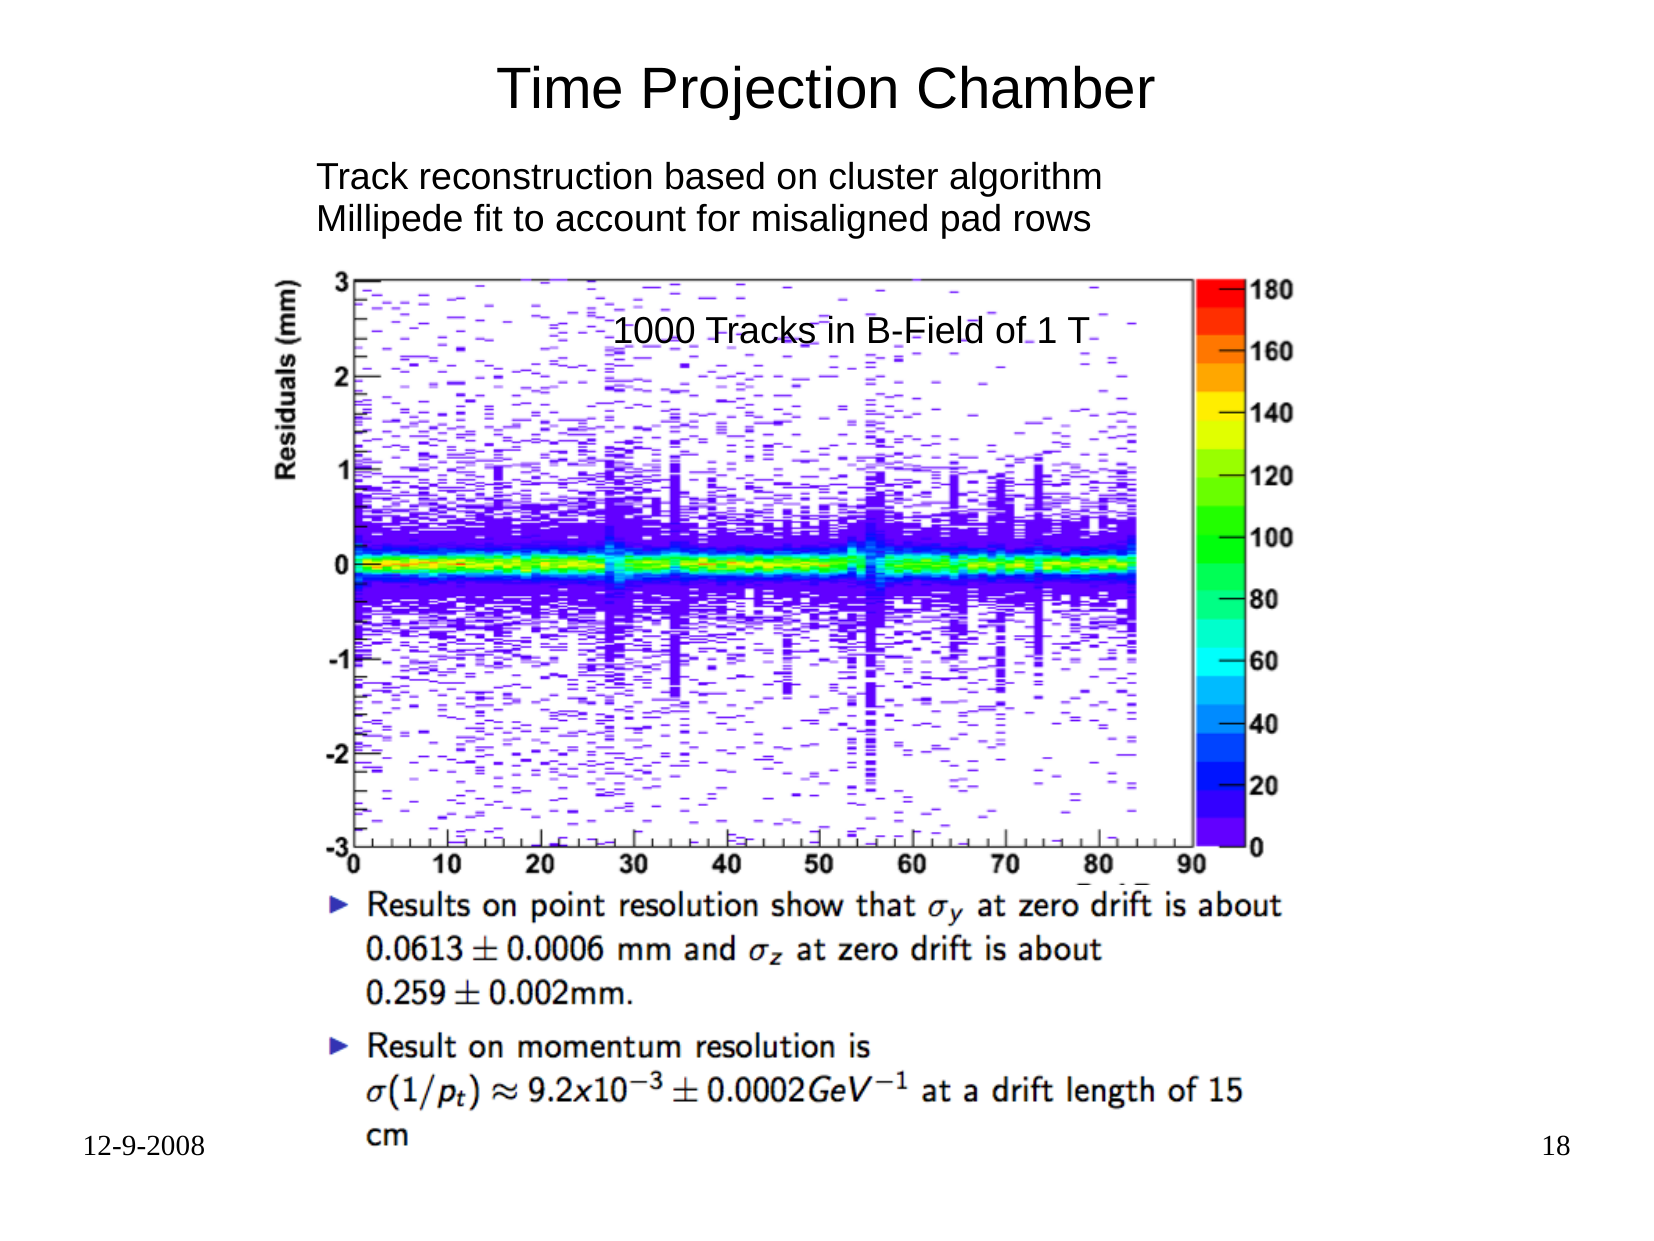

# Time Projection Chamber
Track reconstruction based on cluster algorithm
Millipede fit to account for misaligned pad rows
1000 Tracks in B-Field of 1 T
12-9-2008
T. Behnke: The ILD Detector Concept
18